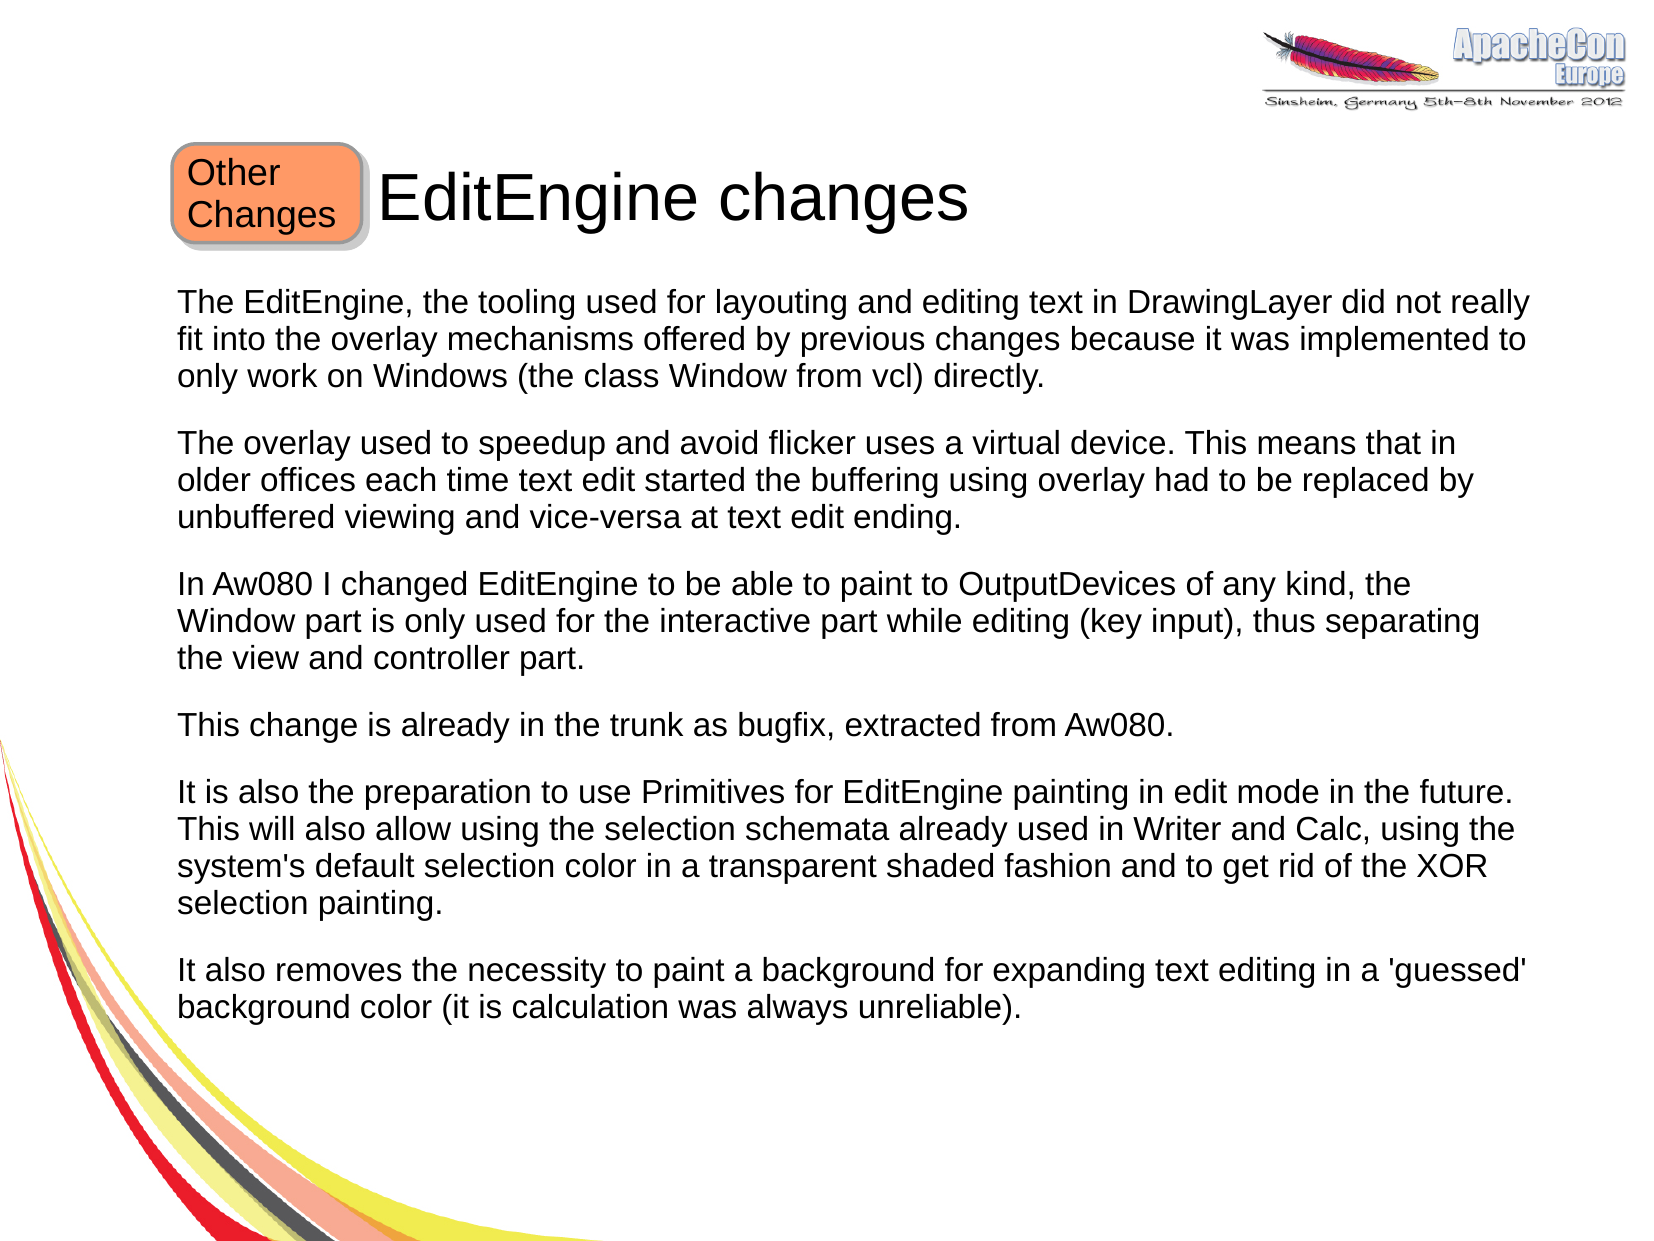

Other
Changes
EditEngine changes
# The EditEngine, the tooling used for layouting and editing text in DrawingLayer did not really fit into the overlay mechanisms offered by previous changes because it was implemented to only work on Windows (the class Window from vcl) directly.
The overlay used to speedup and avoid flicker uses a virtual device. This means that in older offices each time text edit started the buffering using overlay had to be replaced by unbuffered viewing and vice-versa at text edit ending.
In Aw080 I changed EditEngine to be able to paint to OutputDevices of any kind, the Window part is only used for the interactive part while editing (key input), thus separating the view and controller part.
This change is already in the trunk as bugfix, extracted from Aw080.
It is also the preparation to use Primitives for EditEngine painting in edit mode in the future. This will also allow using the selection schemata already used in Writer and Calc, using the system's default selection color in a transparent shaded fashion and to get rid of the XOR selection painting.
It also removes the necessity to paint a background for expanding text editing in a 'guessed' background color (it is calculation was always unreliable).